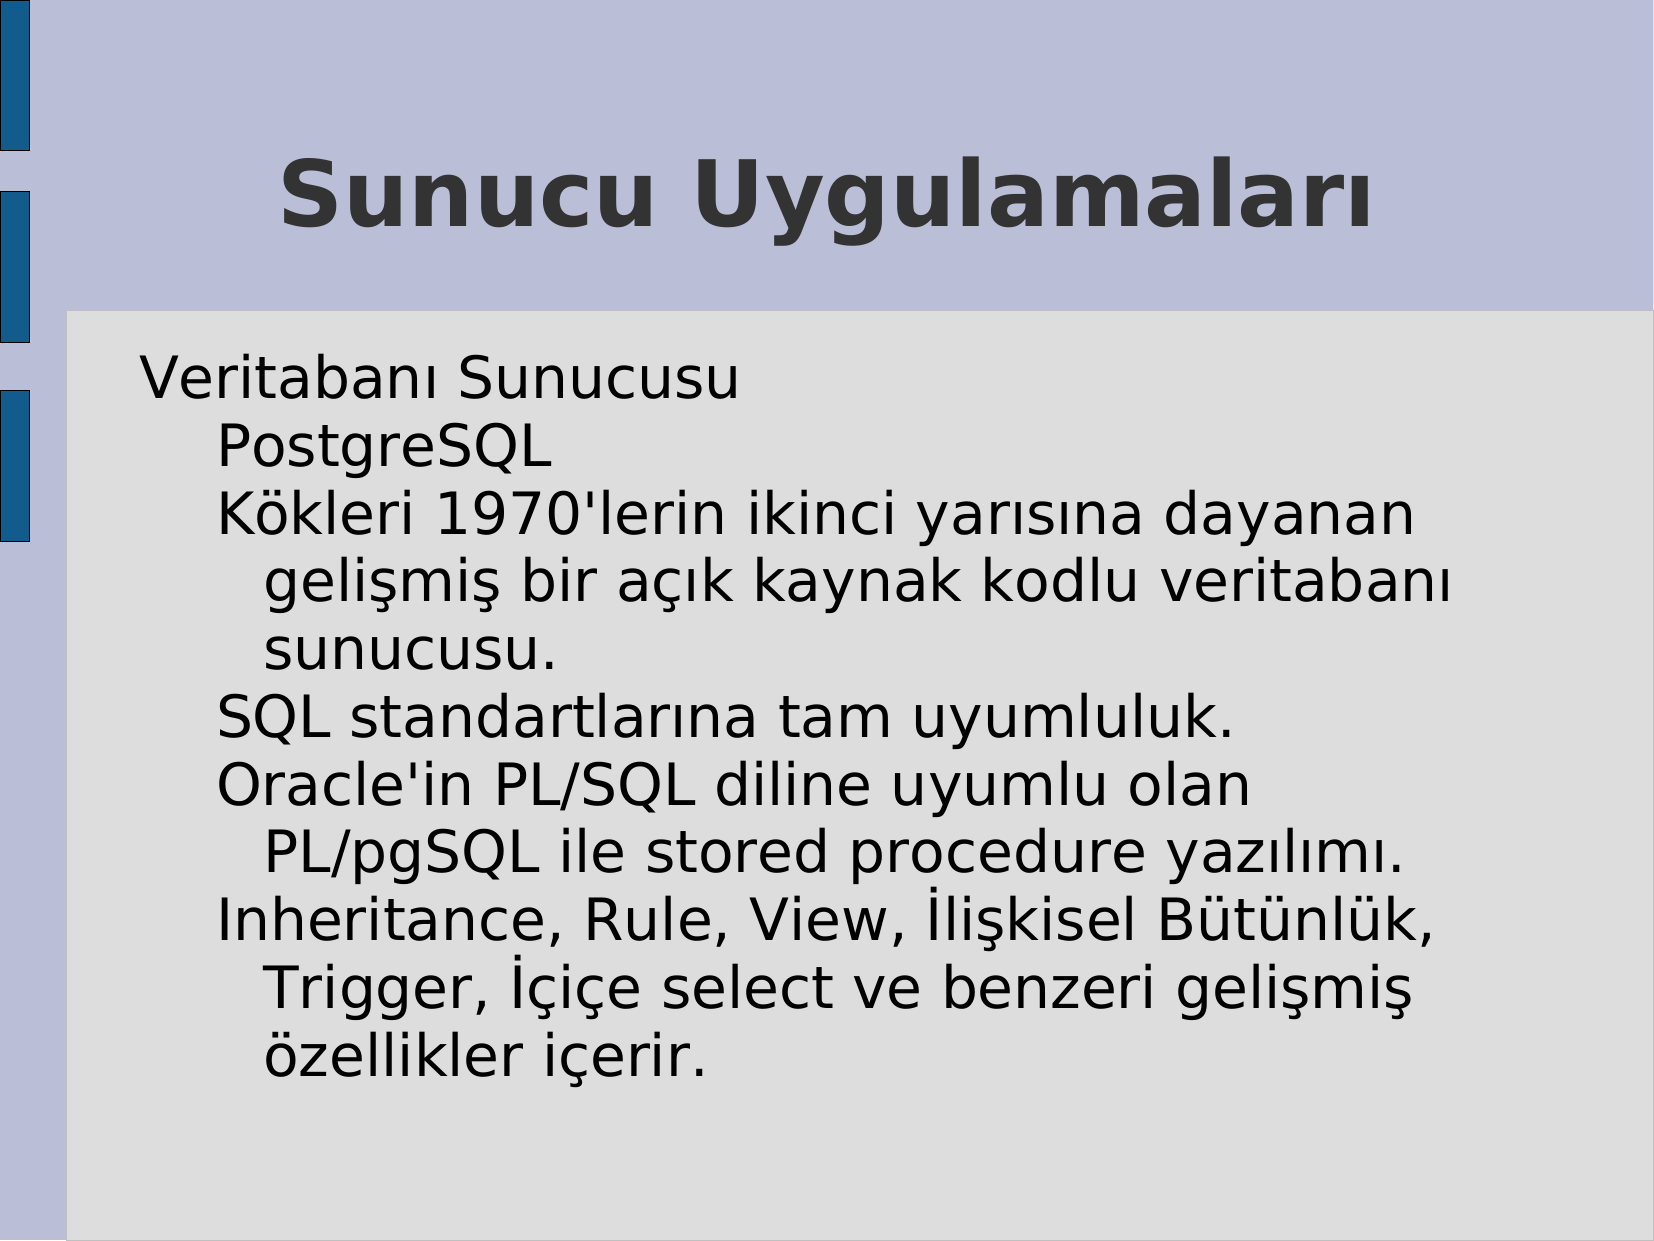

# Sunucu Uygulamaları
Veritabanı Sunucusu
PostgreSQL
Kökleri 1970'lerin ikinci yarısına dayanan gelişmiş bir açık kaynak kodlu veritabanı sunucusu.
SQL standartlarına tam uyumluluk.
Oracle'in PL/SQL diline uyumlu olan PL/pgSQL ile stored procedure yazılımı.
Inheritance, Rule, View, İlişkisel Bütünlük, Trigger, İçiçe select ve benzeri gelişmiş özellikler içerir.